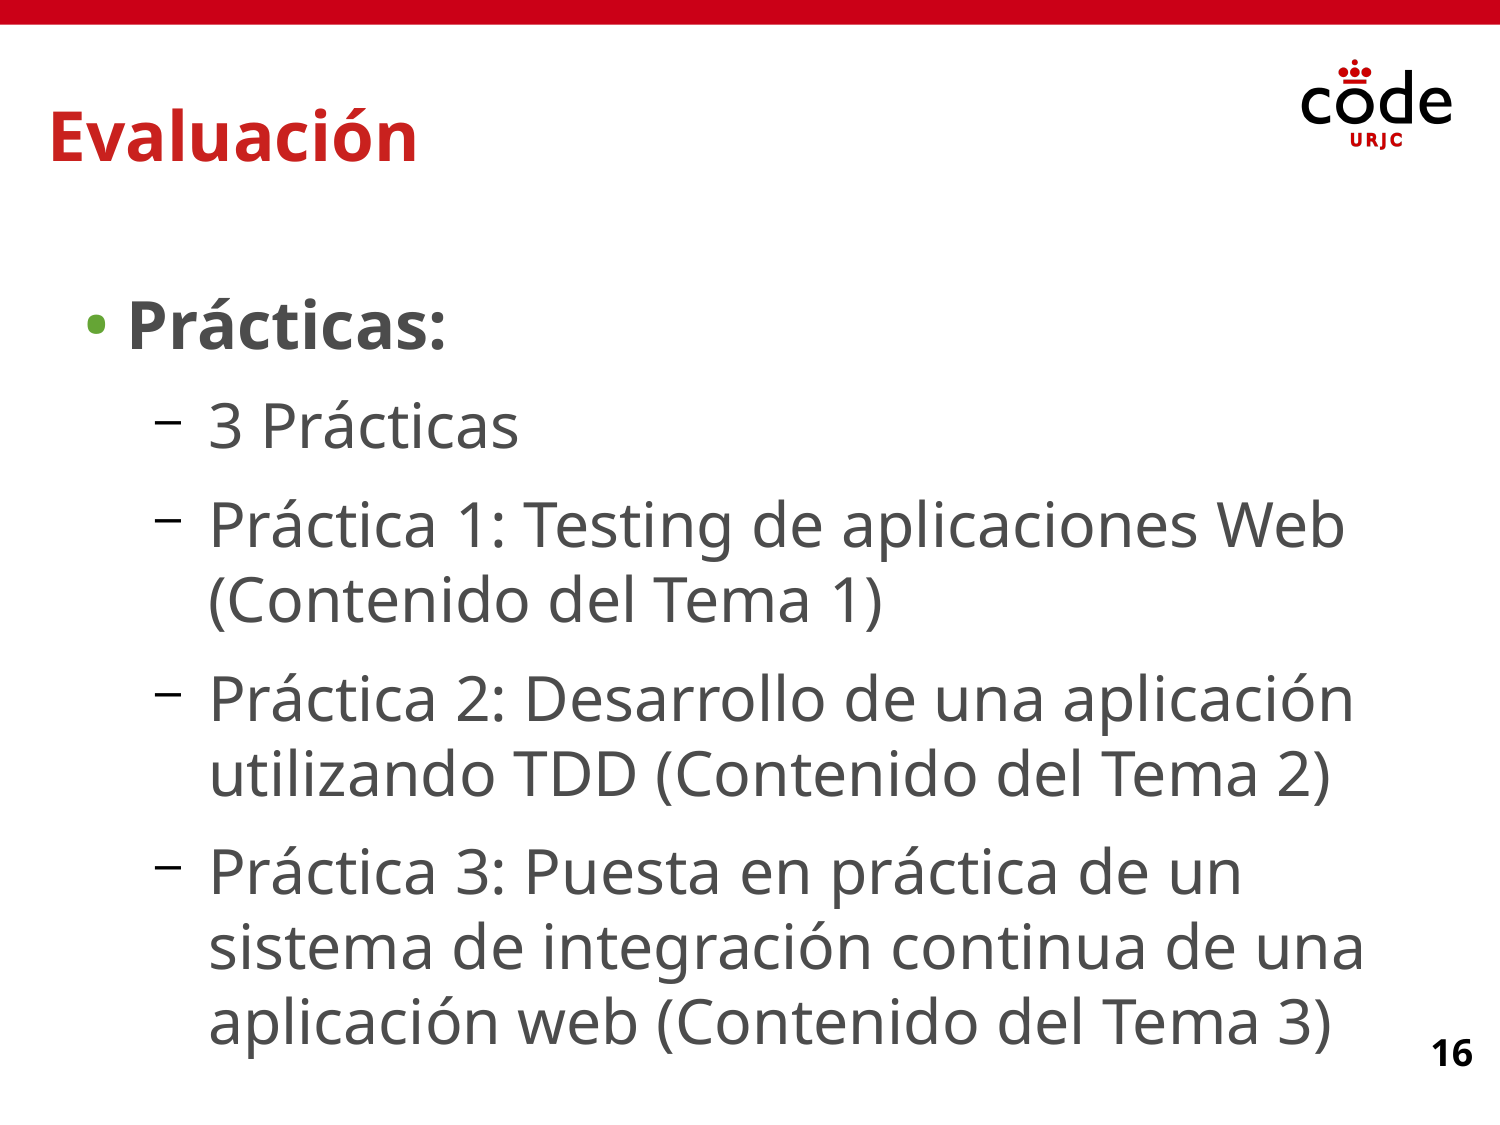

# Evaluación
Prácticas:
3 Prácticas
Práctica 1: Testing de aplicaciones Web (Contenido del Tema 1)
Práctica 2: Desarrollo de una aplicación utilizando TDD (Contenido del Tema 2)
Práctica 3: Puesta en práctica de un sistema de integración continua de una aplicación web (Contenido del Tema 3)
16